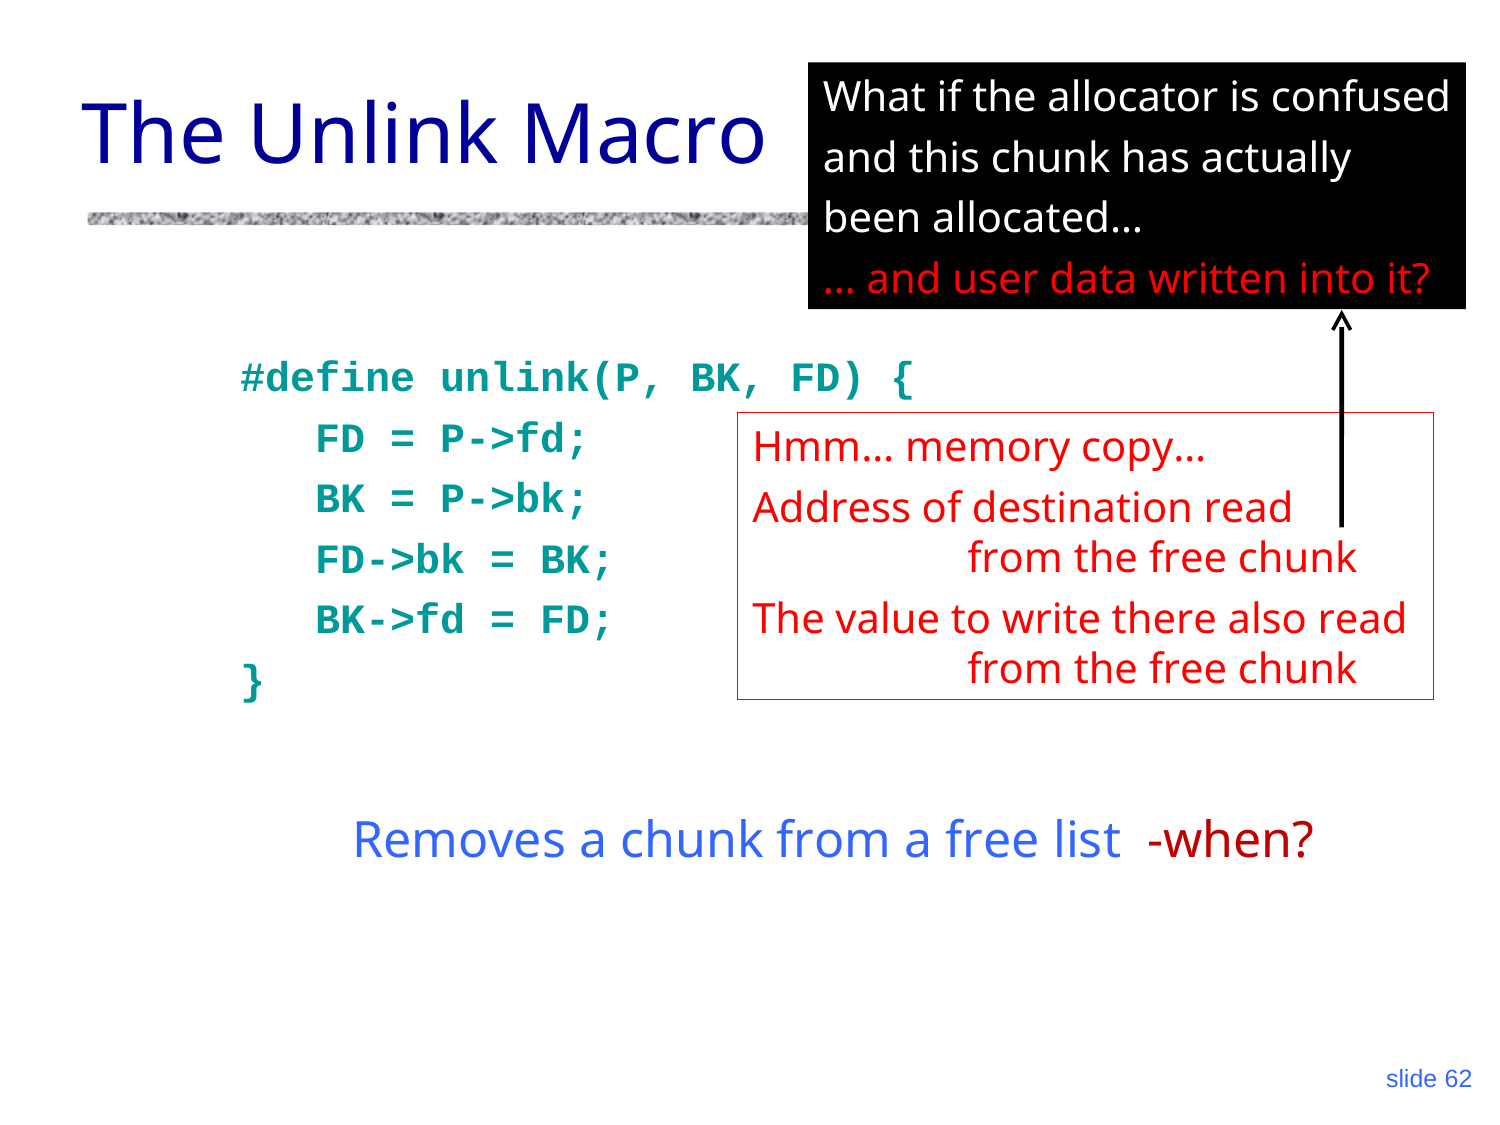

# The Unlink Macro
What if the allocator is confused
and this chunk has actually
been allocated…
… and user data written into it?
#define unlink(P, BK, FD) {
 FD = P->fd;
 BK = P->bk;
 FD->bk = BK;
 BK->fd = FD;
}
Hmm… memory copy…
Address of destination read
 from the free chunk
The value to write there also read
 from the free chunk
Removes a chunk from a free list -when?
slide